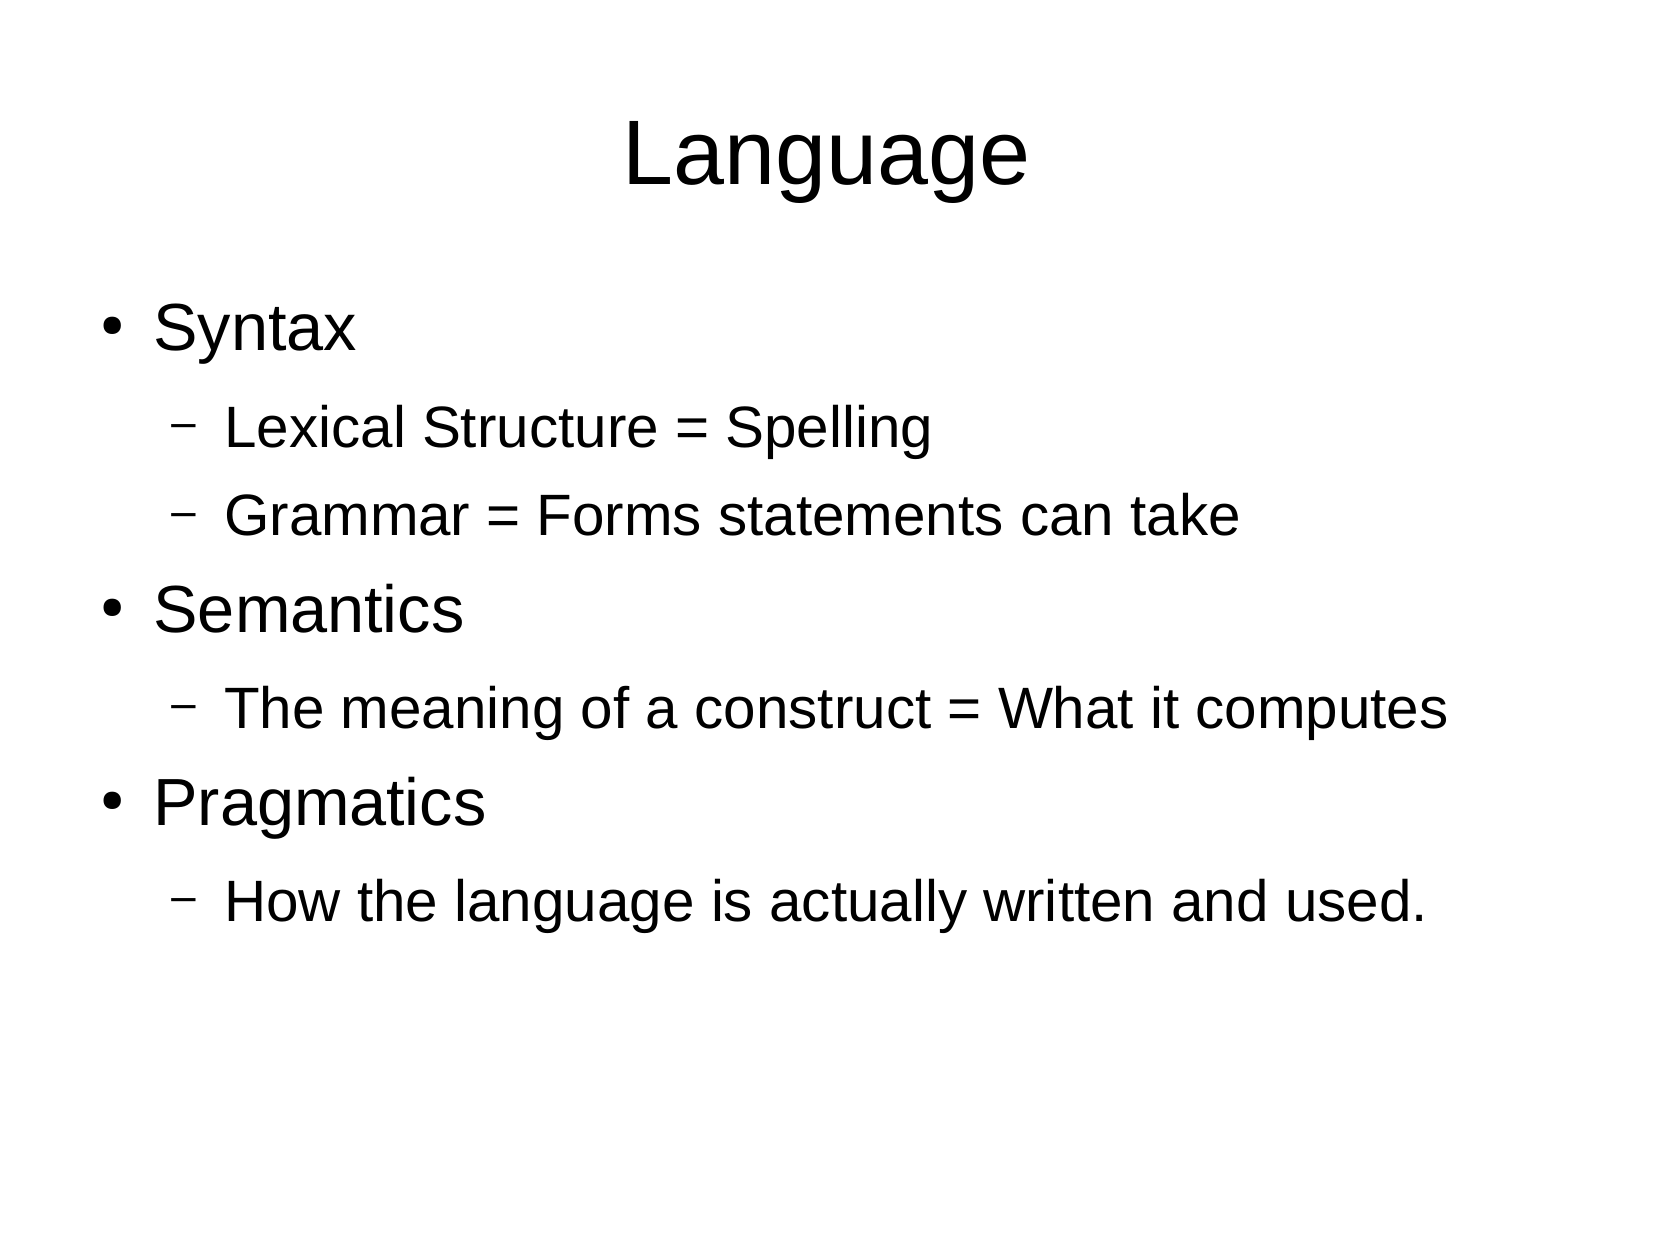

# Language
Syntax
Lexical Structure = Spelling
Grammar = Forms statements can take
Semantics
The meaning of a construct = What it computes
Pragmatics
How the language is actually written and used.